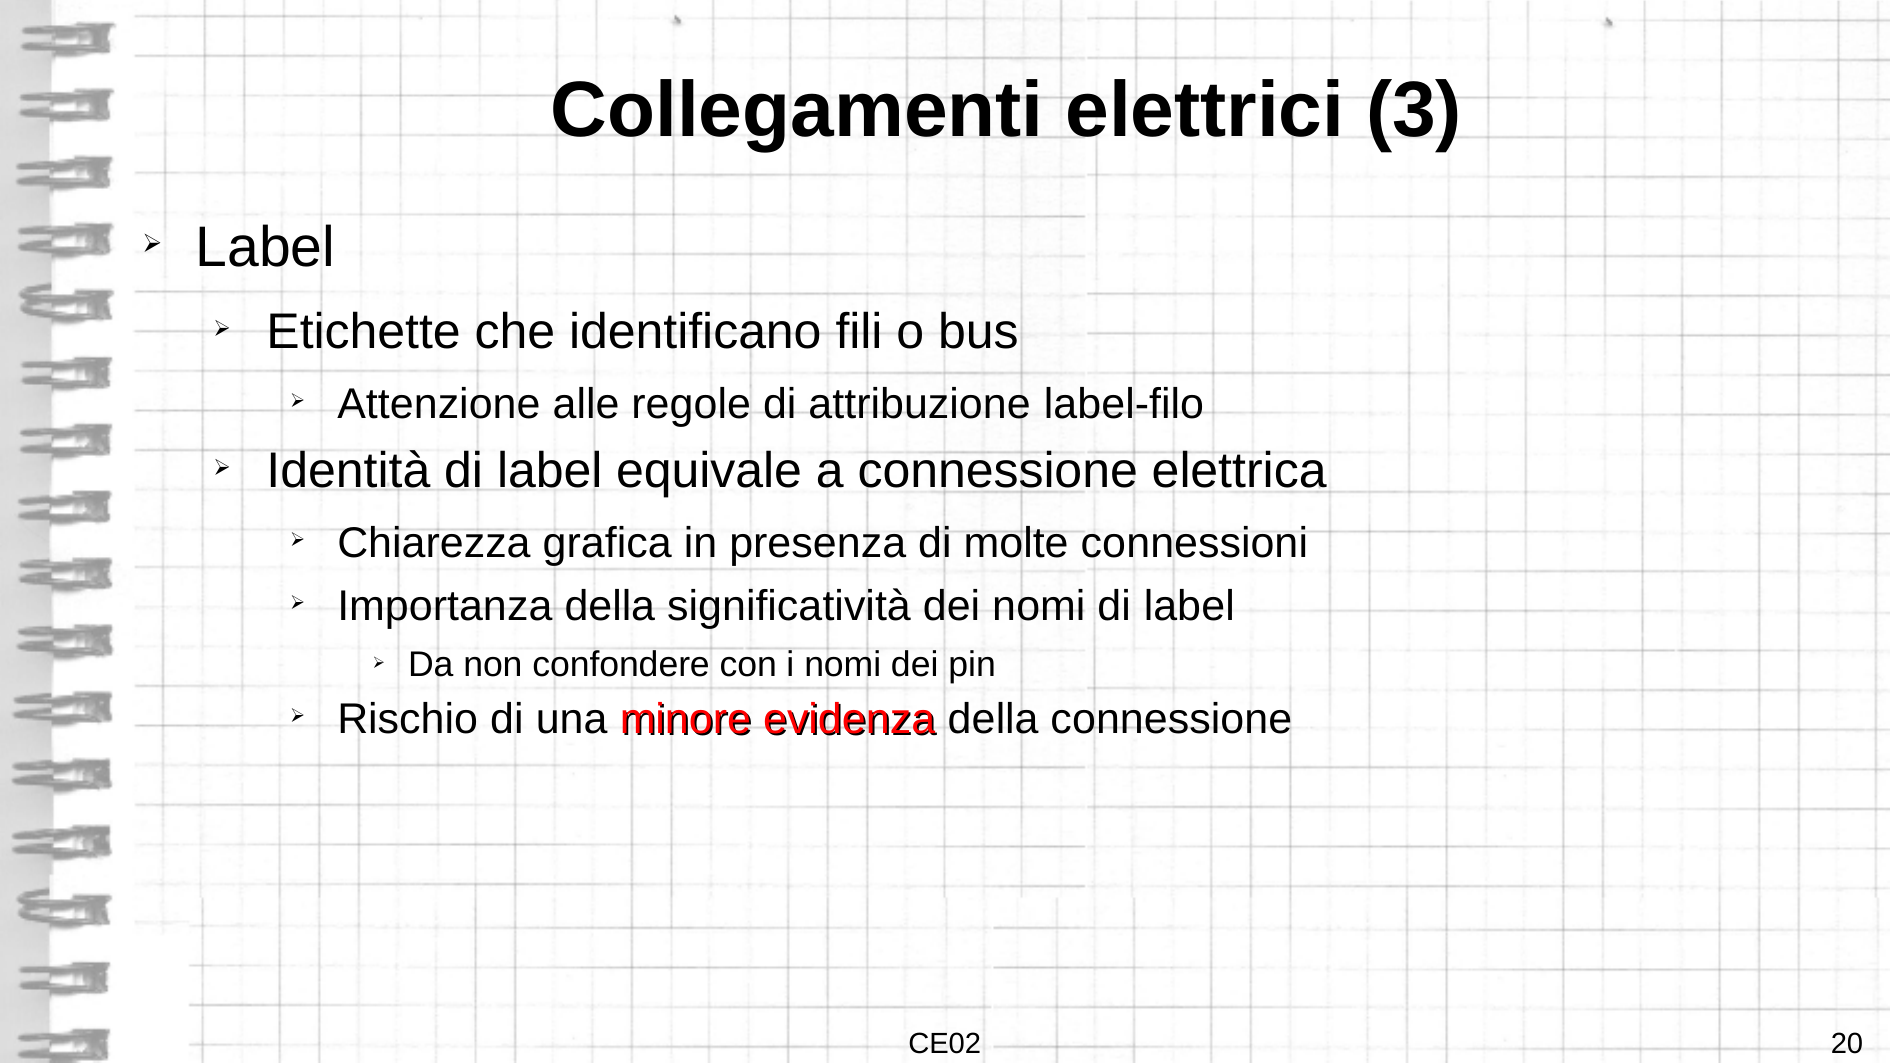

# Collegamenti elettrici (3)
Label
Etichette che identificano fili o bus
Attenzione alle regole di attribuzione label-filo
Identità di label equivale a connessione elettrica
Chiarezza grafica in presenza di molte connessioni
Importanza della significatività dei nomi di label
Da non confondere con i nomi dei pin
Rischio di una minore evidenza della connessione
CE02
20